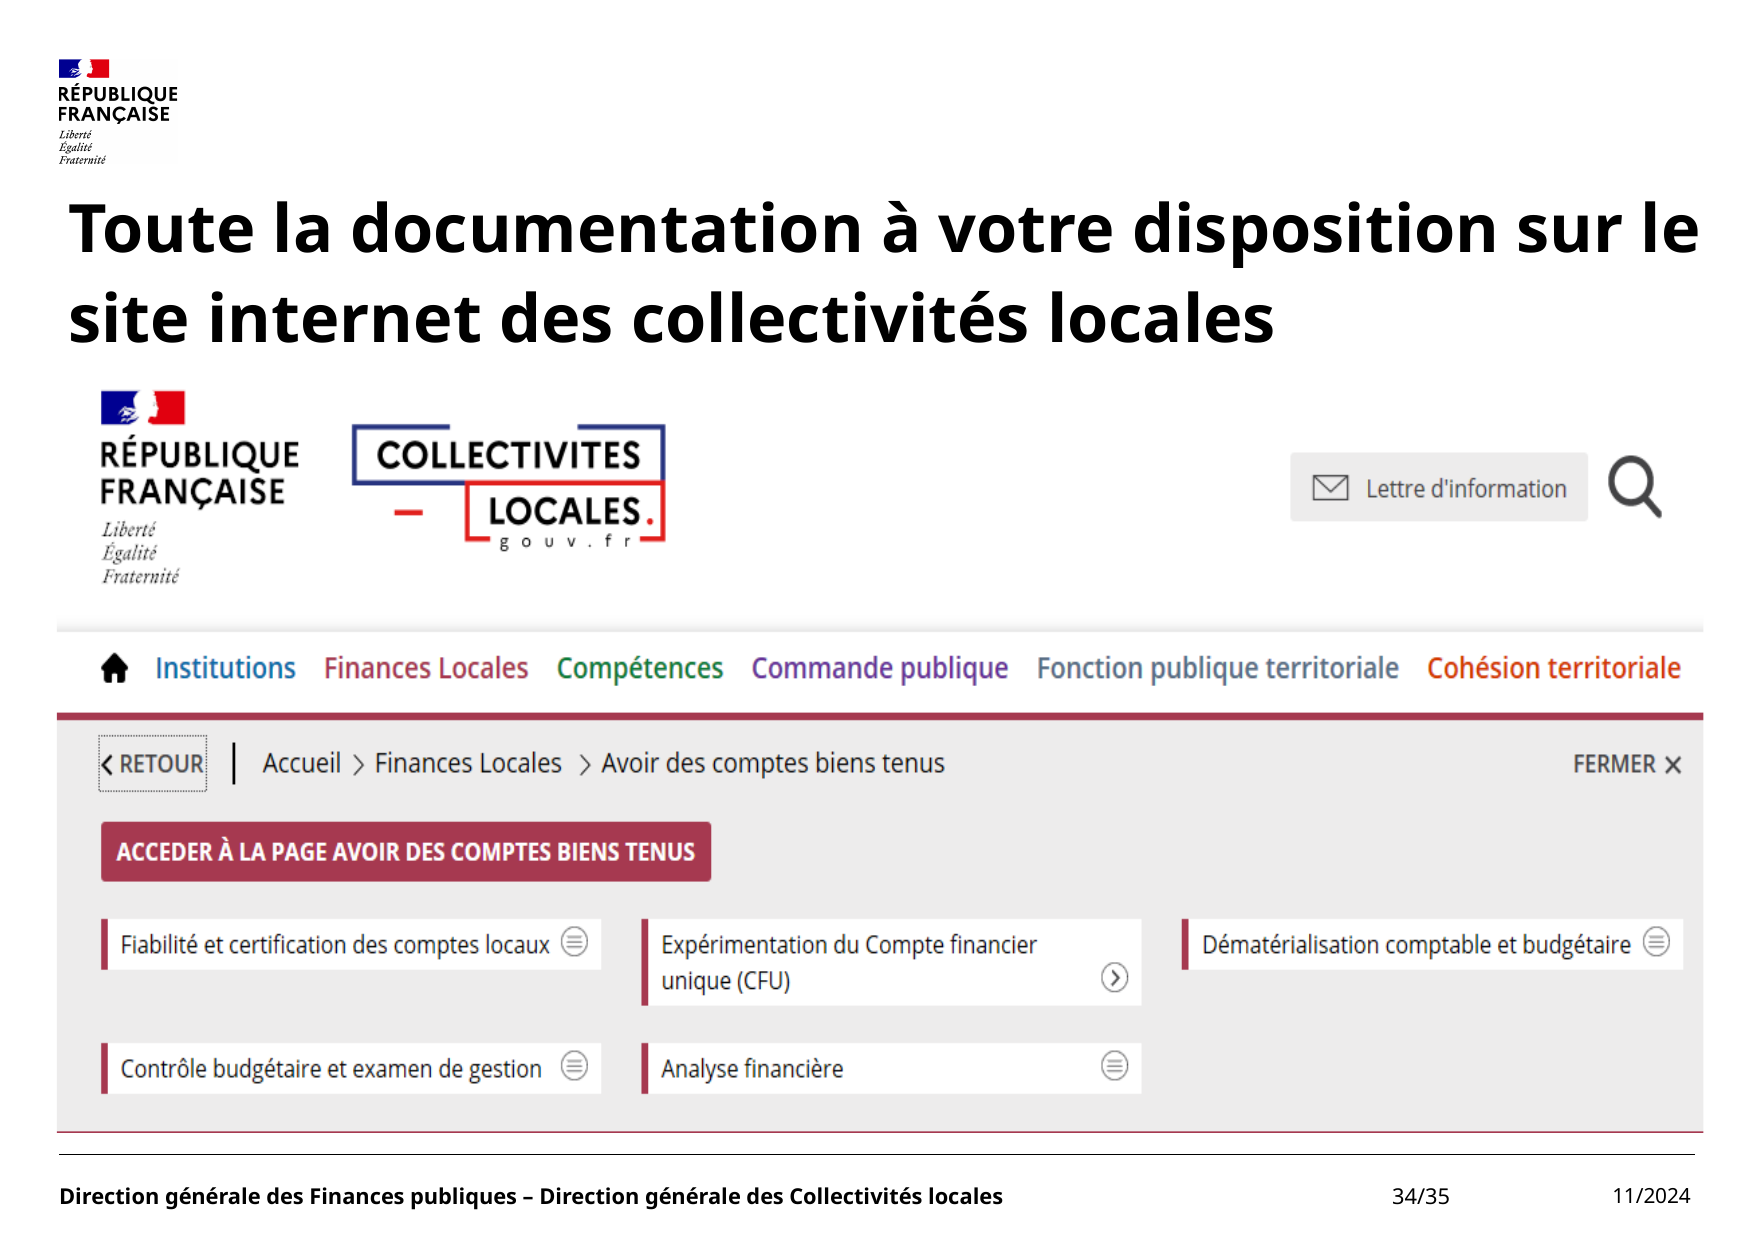

Toute la documentation à votre disposition sur le site internet des collectivités locales
#